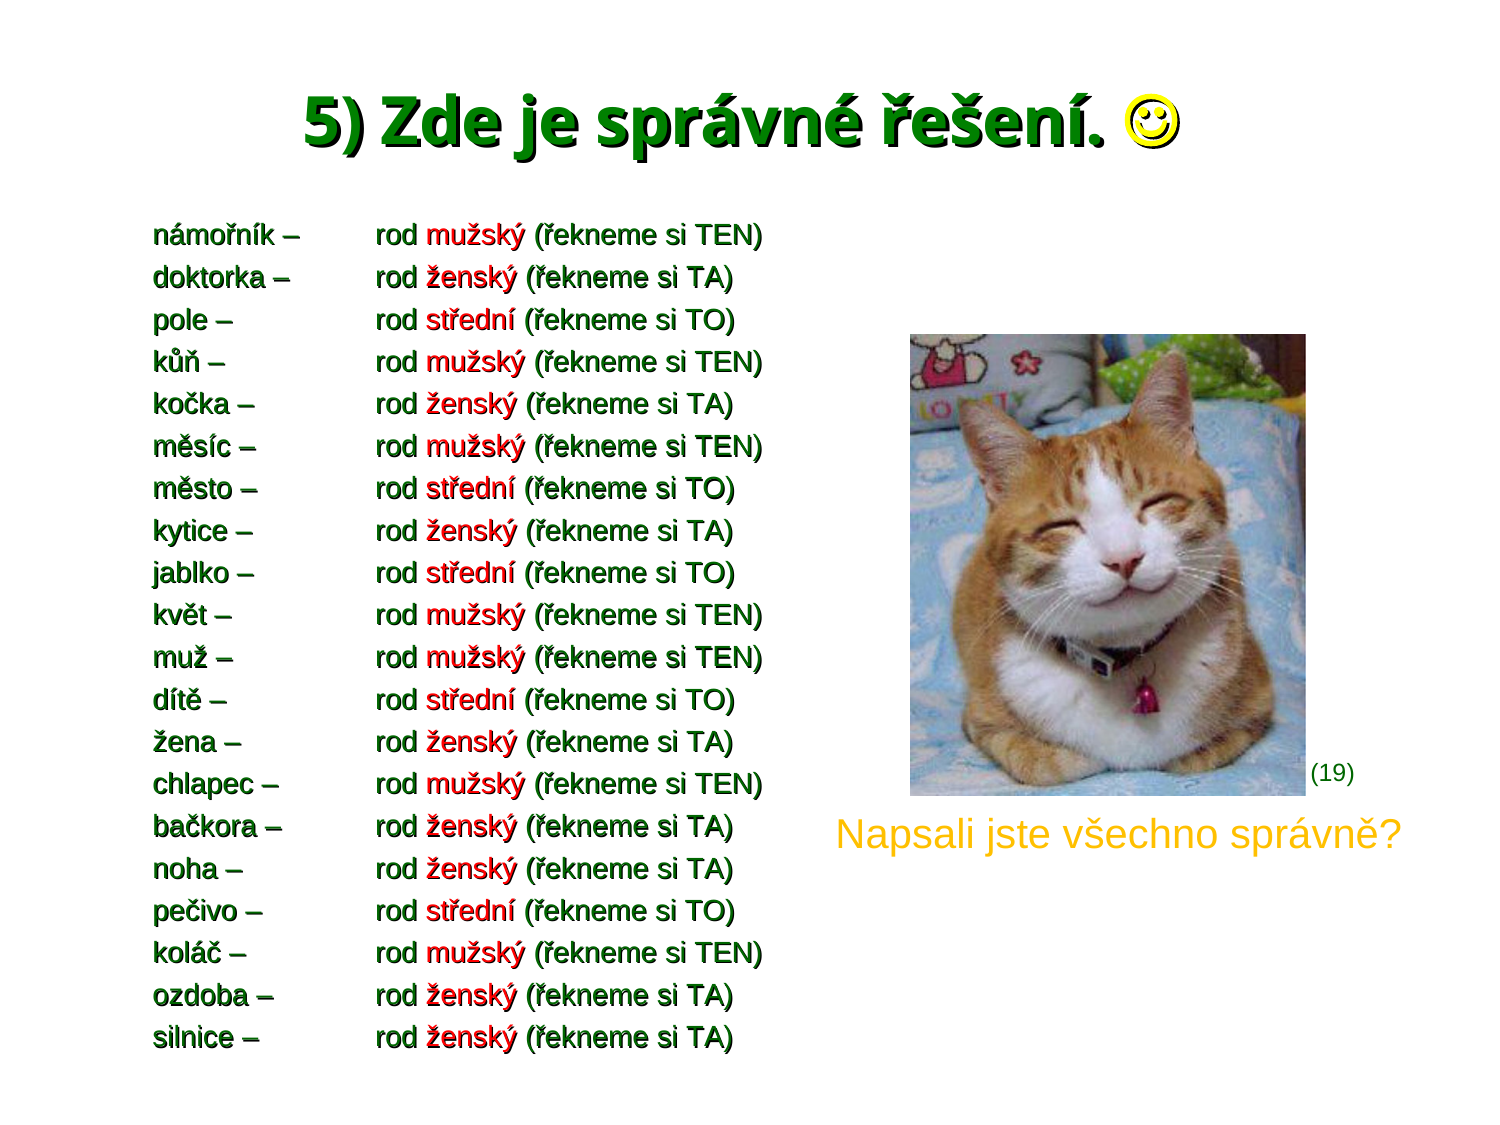

# 5) Zde je správné řešení. 
námořník –
doktorka –
pole –
kůň –
kočka –
měsíc –
město –
kytice –
jablko –
květ –
muž –
dítě –
žena –
chlapec –
bačkora –
noha –
pečivo –
koláč –
ozdoba –
silnice –
rod mužský (řekneme si TEN)
rod ženský (řekneme si TA)
rod střední (řekneme si TO)
rod mužský (řekneme si TEN)
rod ženský (řekneme si TA)
rod mužský (řekneme si TEN)
rod střední (řekneme si TO)
rod ženský (řekneme si TA)
rod střední (řekneme si TO)
rod mužský (řekneme si TEN)
rod mužský (řekneme si TEN)
rod střední (řekneme si TO)
rod ženský (řekneme si TA)
rod mužský (řekneme si TEN)
rod ženský (řekneme si TA)
rod ženský (řekneme si TA)
rod střední (řekneme si TO)
rod mužský (řekneme si TEN)
rod ženský (řekneme si TA)
rod ženský (řekneme si TA)
(19)
Napsali jste všechno správně?